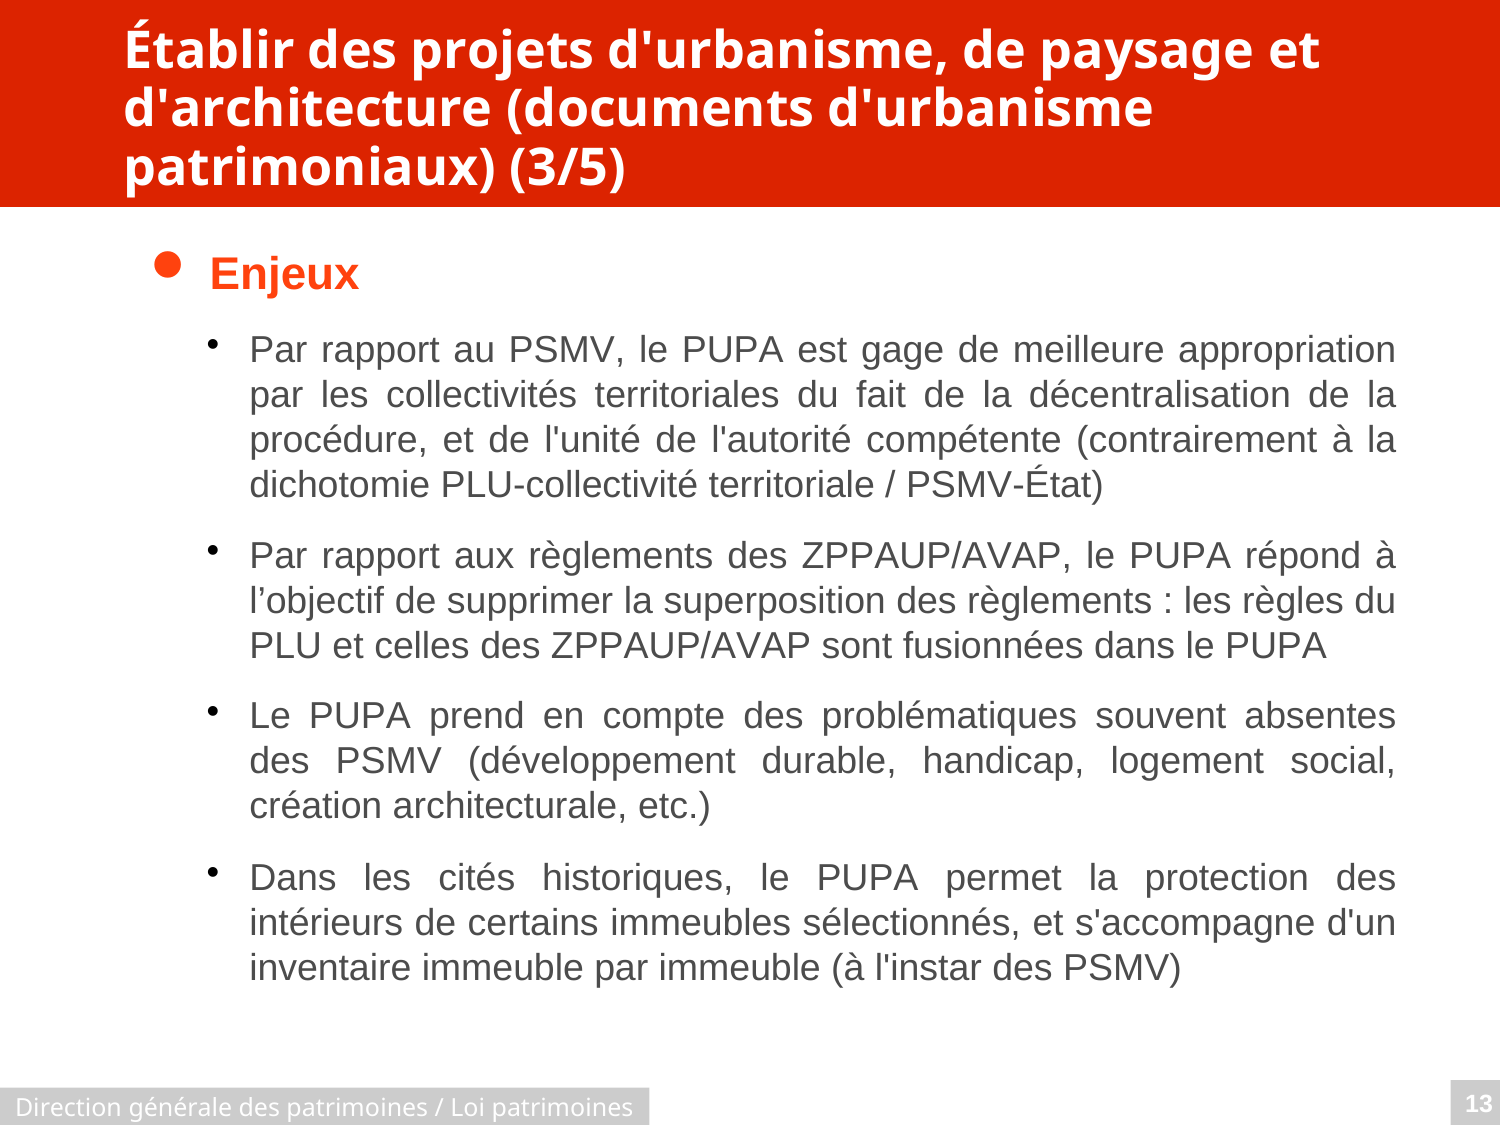

# Établir des projets d'urbanisme, de paysage et d'architecture (documents d'urbanisme patrimoniaux) (3/5)
Enjeux
Par rapport au PSMV, le PUPA est gage de meilleure appropriation par les collectivités territoriales du fait de la décentralisation de la procédure, et de l'unité de l'autorité compétente (contrairement à la dichotomie PLU-collectivité territoriale / PSMV-État)
Par rapport aux règlements des ZPPAUP/AVAP, le PUPA répond à l’objectif de supprimer la superposition des règlements : les règles du PLU et celles des ZPPAUP/AVAP sont fusionnées dans le PUPA
Le PUPA prend en compte des problématiques souvent absentes des PSMV (développement durable, handicap, logement social, création architecturale, etc.)
Dans les cités historiques, le PUPA permet la protection des intérieurs de certains immeubles sélectionnés, et s'accompagne d'un inventaire immeuble par immeuble (à l'instar des PSMV)